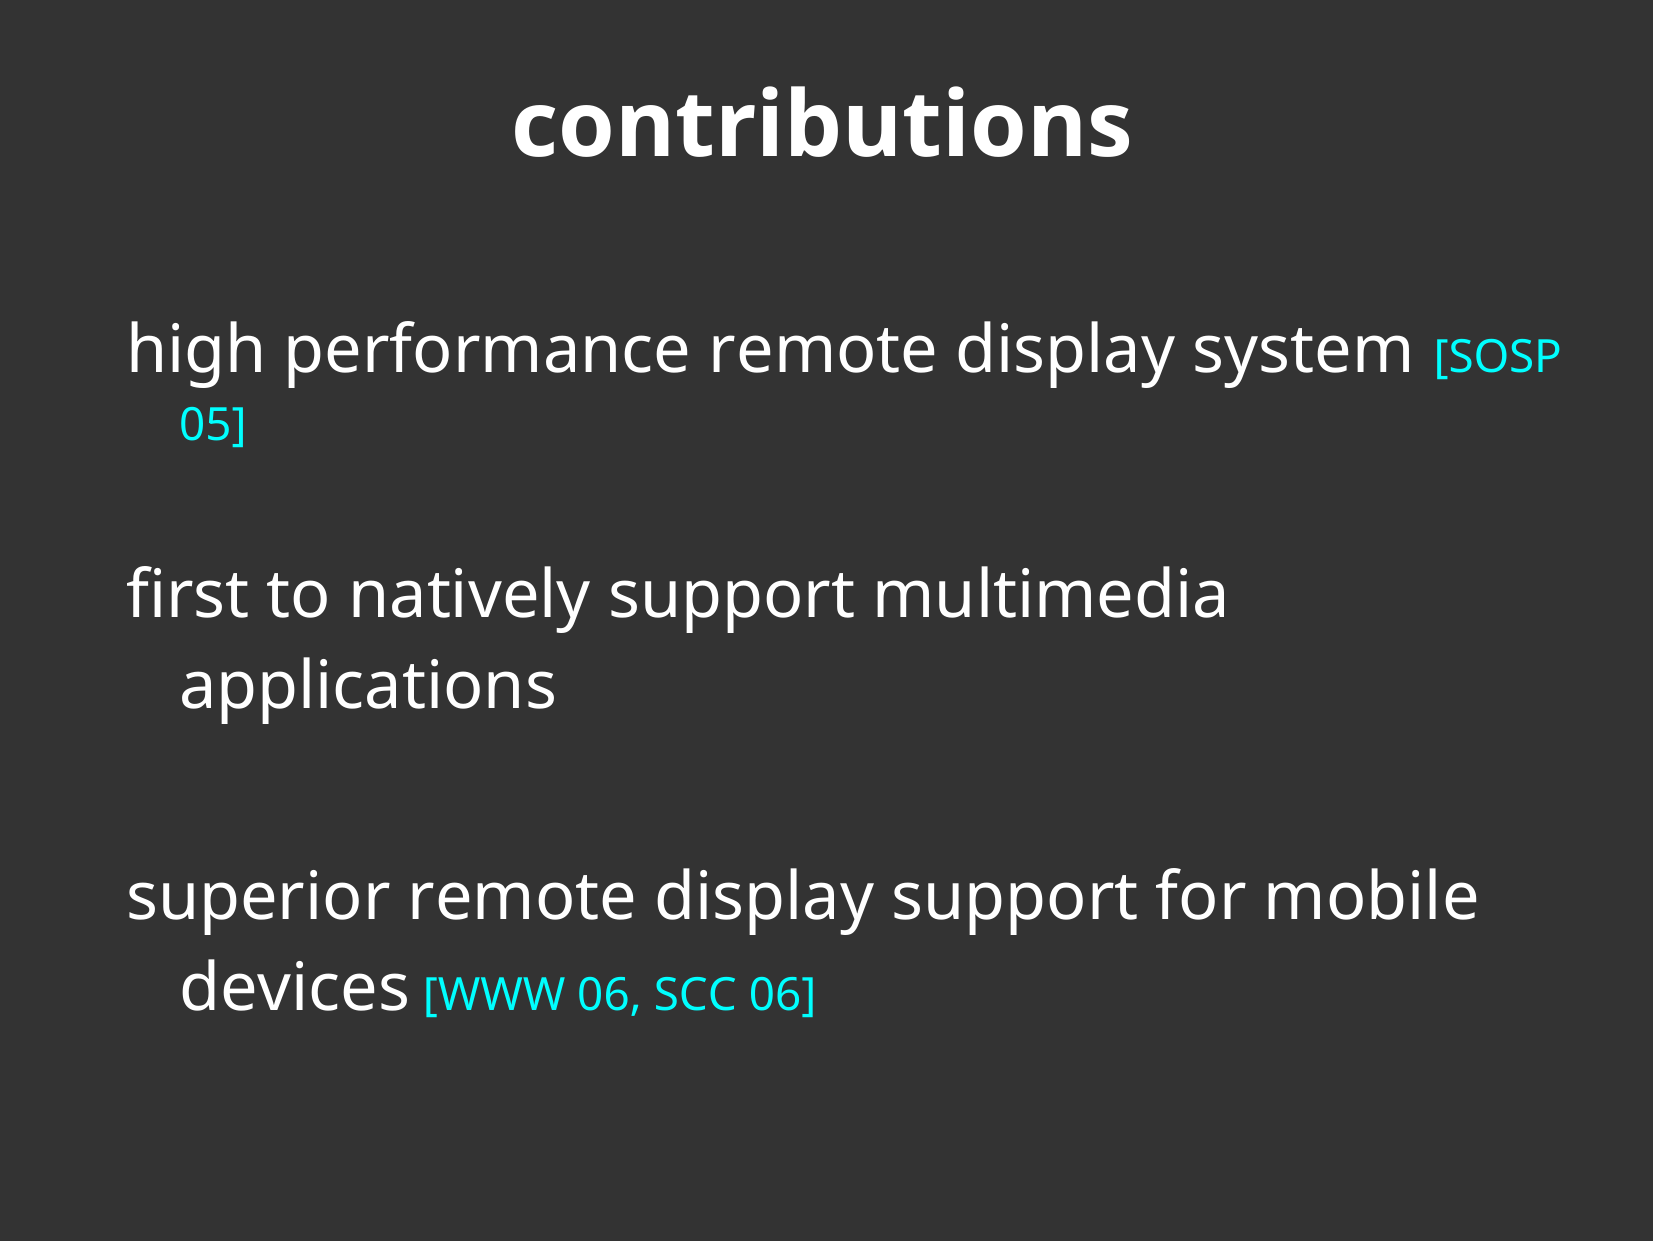

# contributions
high performance remote display system [SOSP 05]
first to natively support multimedia applications
superior remote display support for mobile devices [WWW 06, SCC 06]